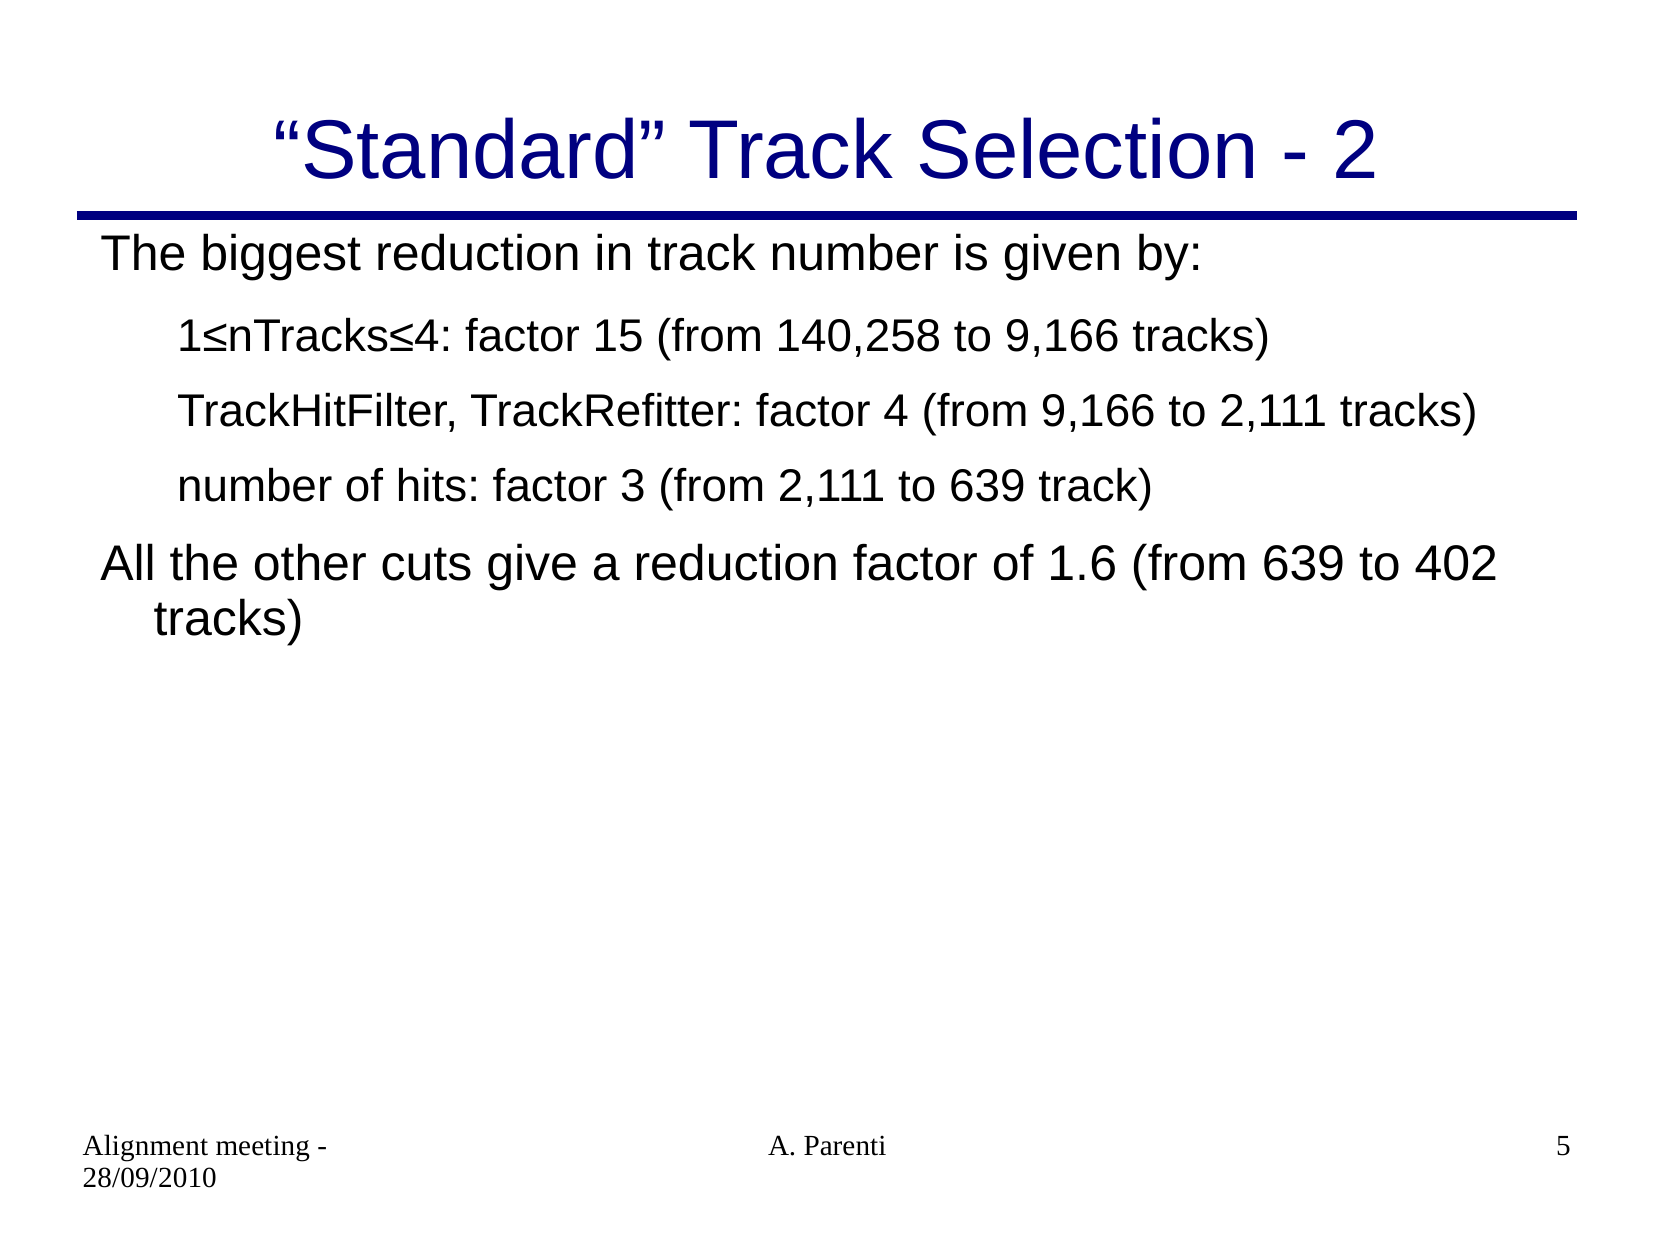

# “Standard” Track Selection - 2
The biggest reduction in track number is given by:
1≤nTracks≤4: factor 15 (from 140,258 to 9,166 tracks)
TrackHitFilter, TrackRefitter: factor 4 (from 9,166 to 2,111 tracks)
number of hits: factor 3 (from 2,111 to 639 track)
All the other cuts give a reduction factor of 1.6 (from 639 to 402 tracks)
5